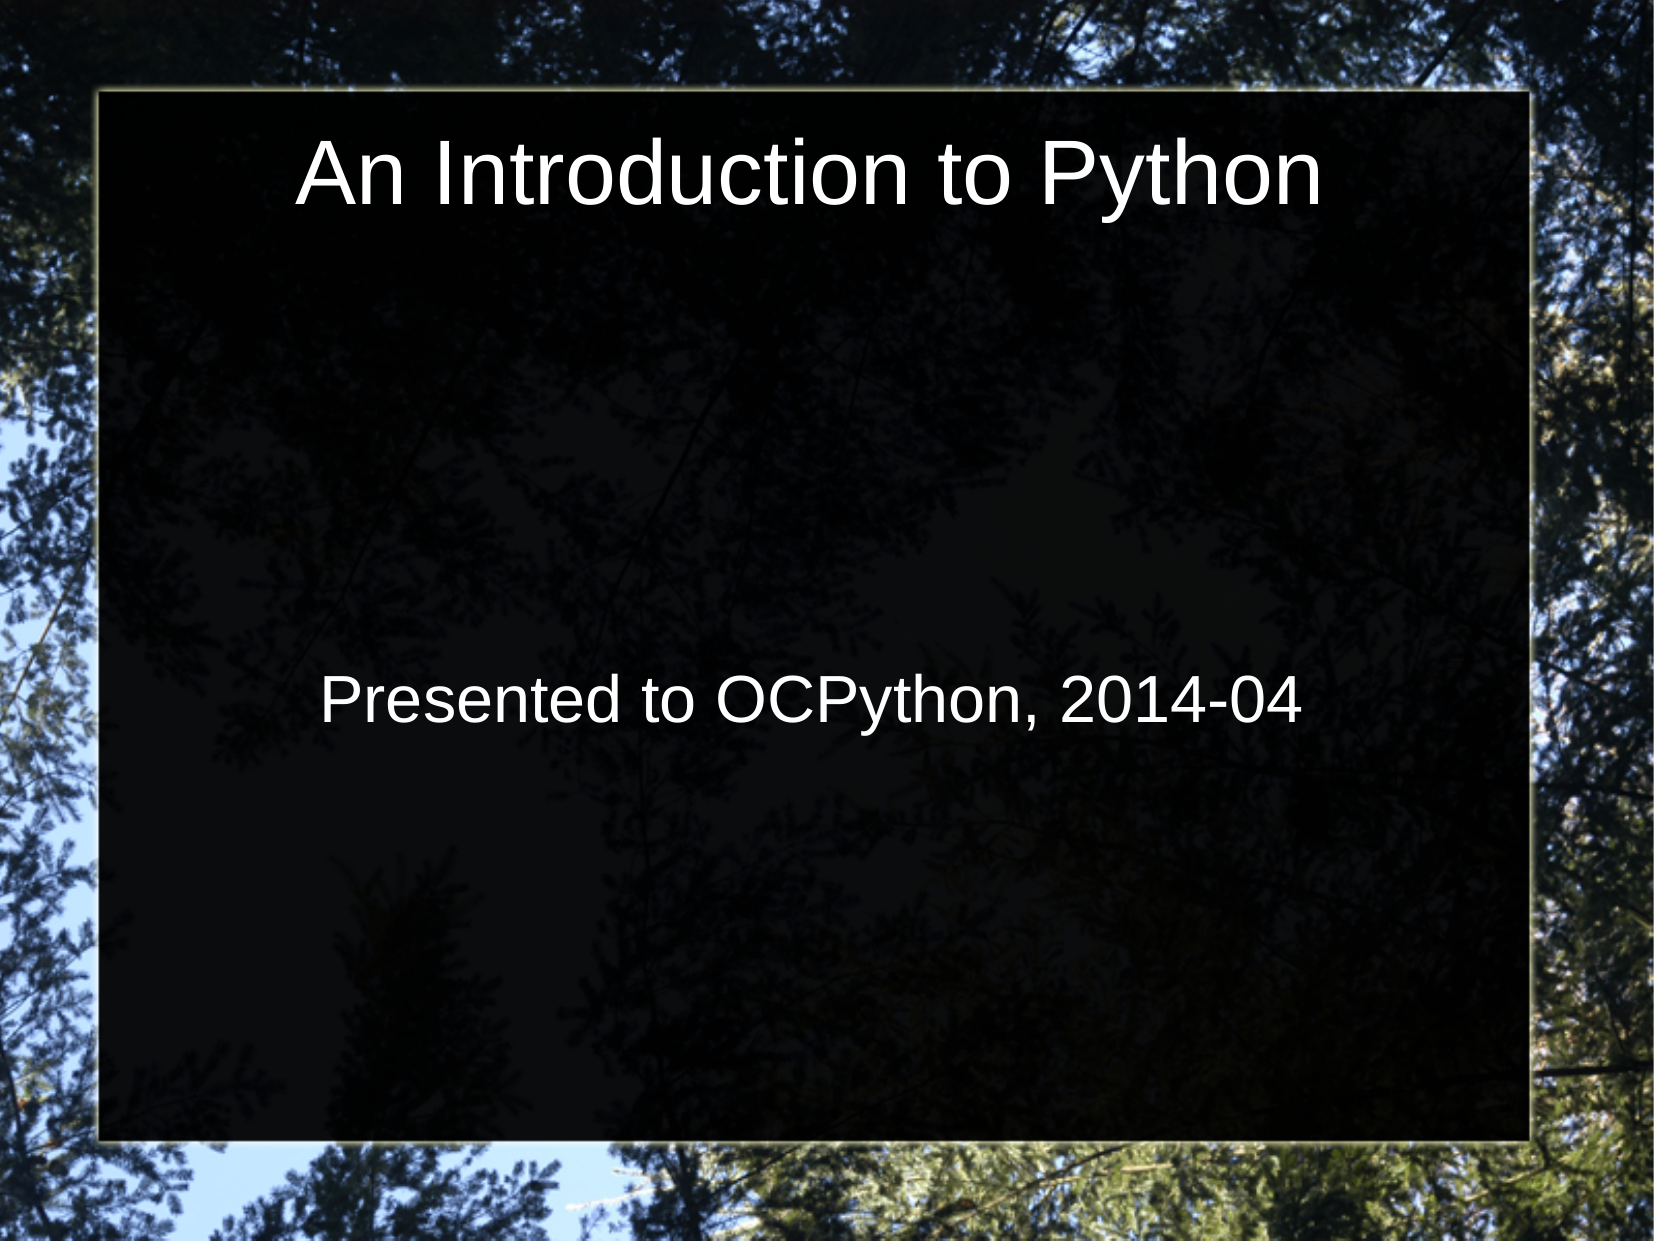

# An Introduction to Python
Presented to OCPython, 2014-04